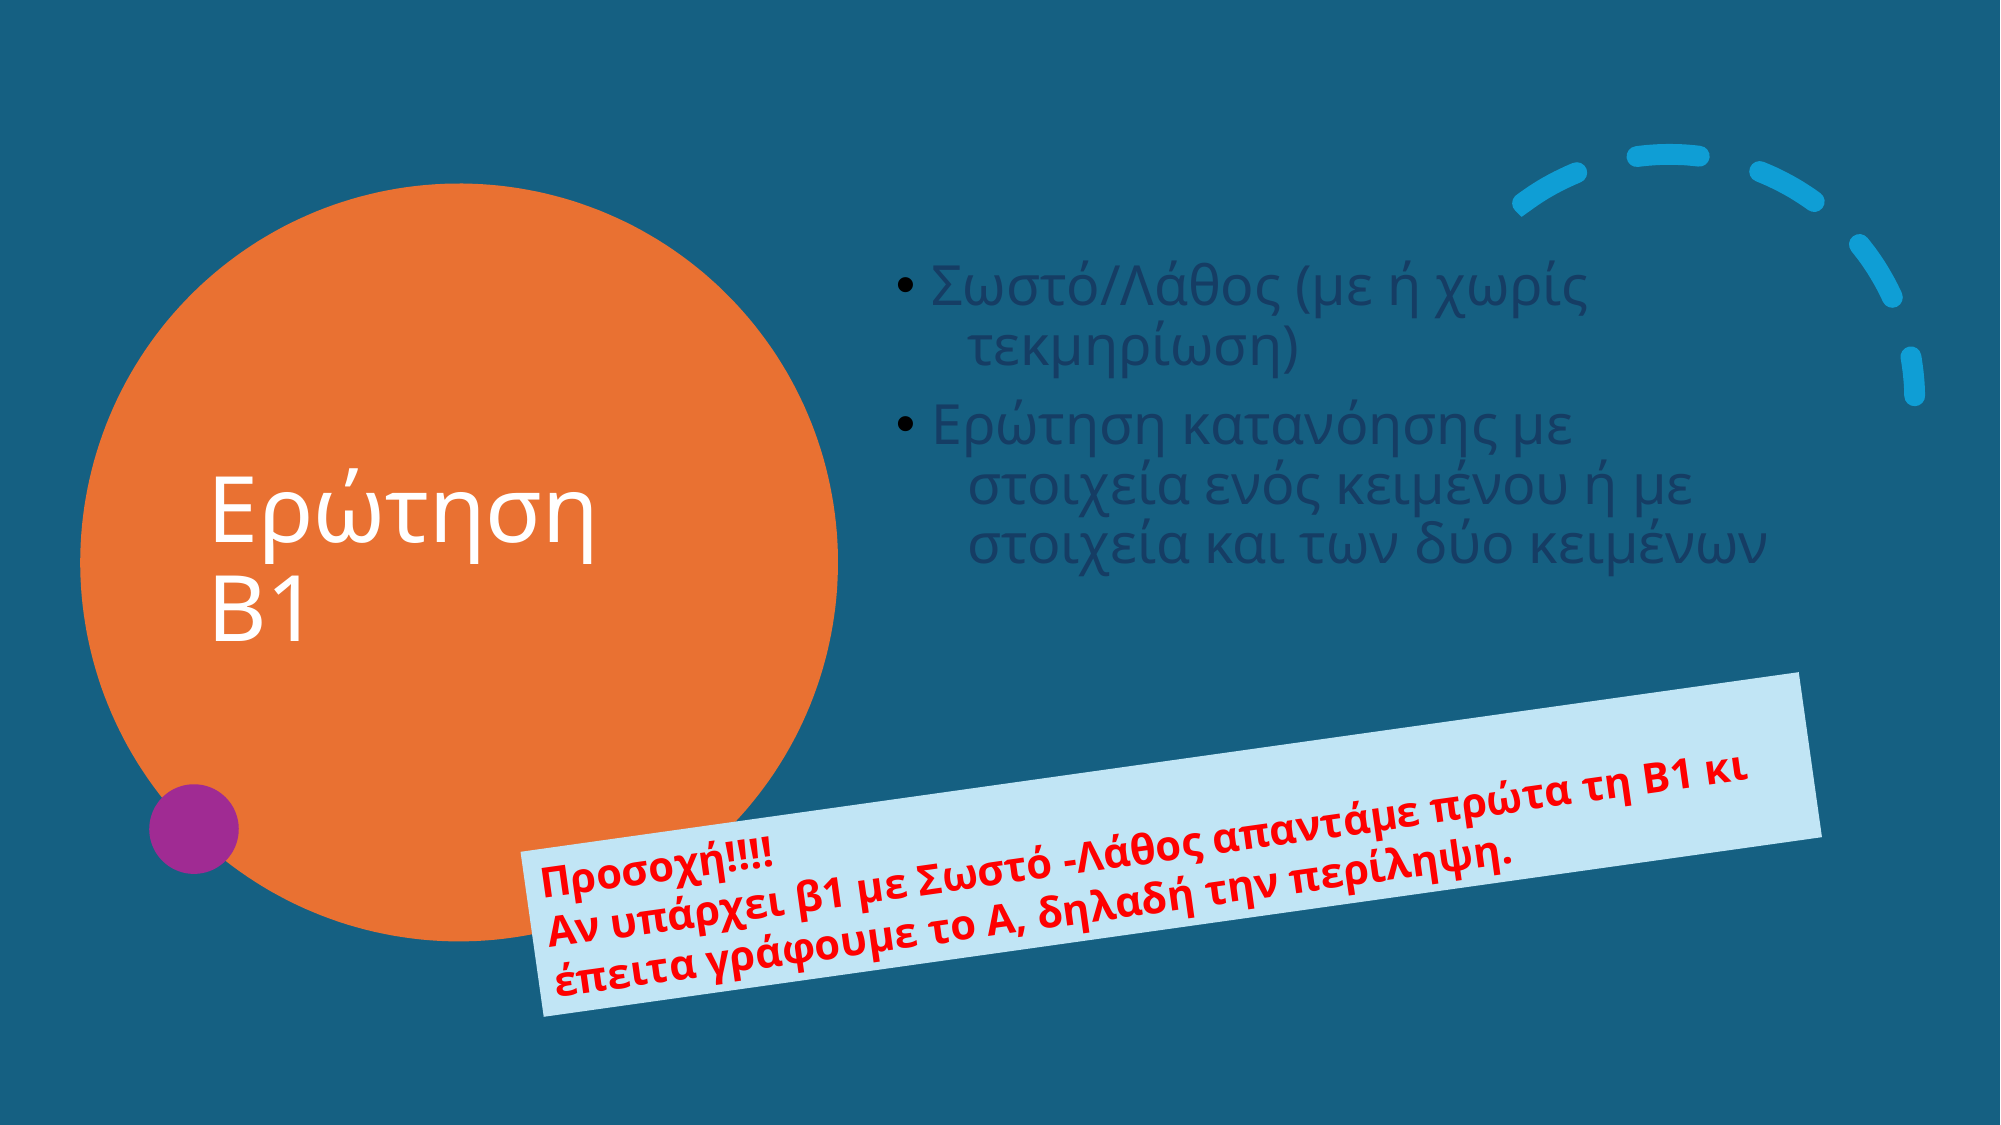

# Ερώτηση Β1
Σωστό/Λάθος (με ή χωρίς τεκμηρίωση)
Ερώτηση κατανόησης με στοιχεία ενός κειμένου ή με στοιχεία και των δύο κειμένων
Προσοχή!!!!
Αν υπάρχει β1 με Σωστό -Λάθος απαντάμε πρώτα τη Β1 κι έπειτα γράφουμε το Α, δηλαδή την περίληψη.